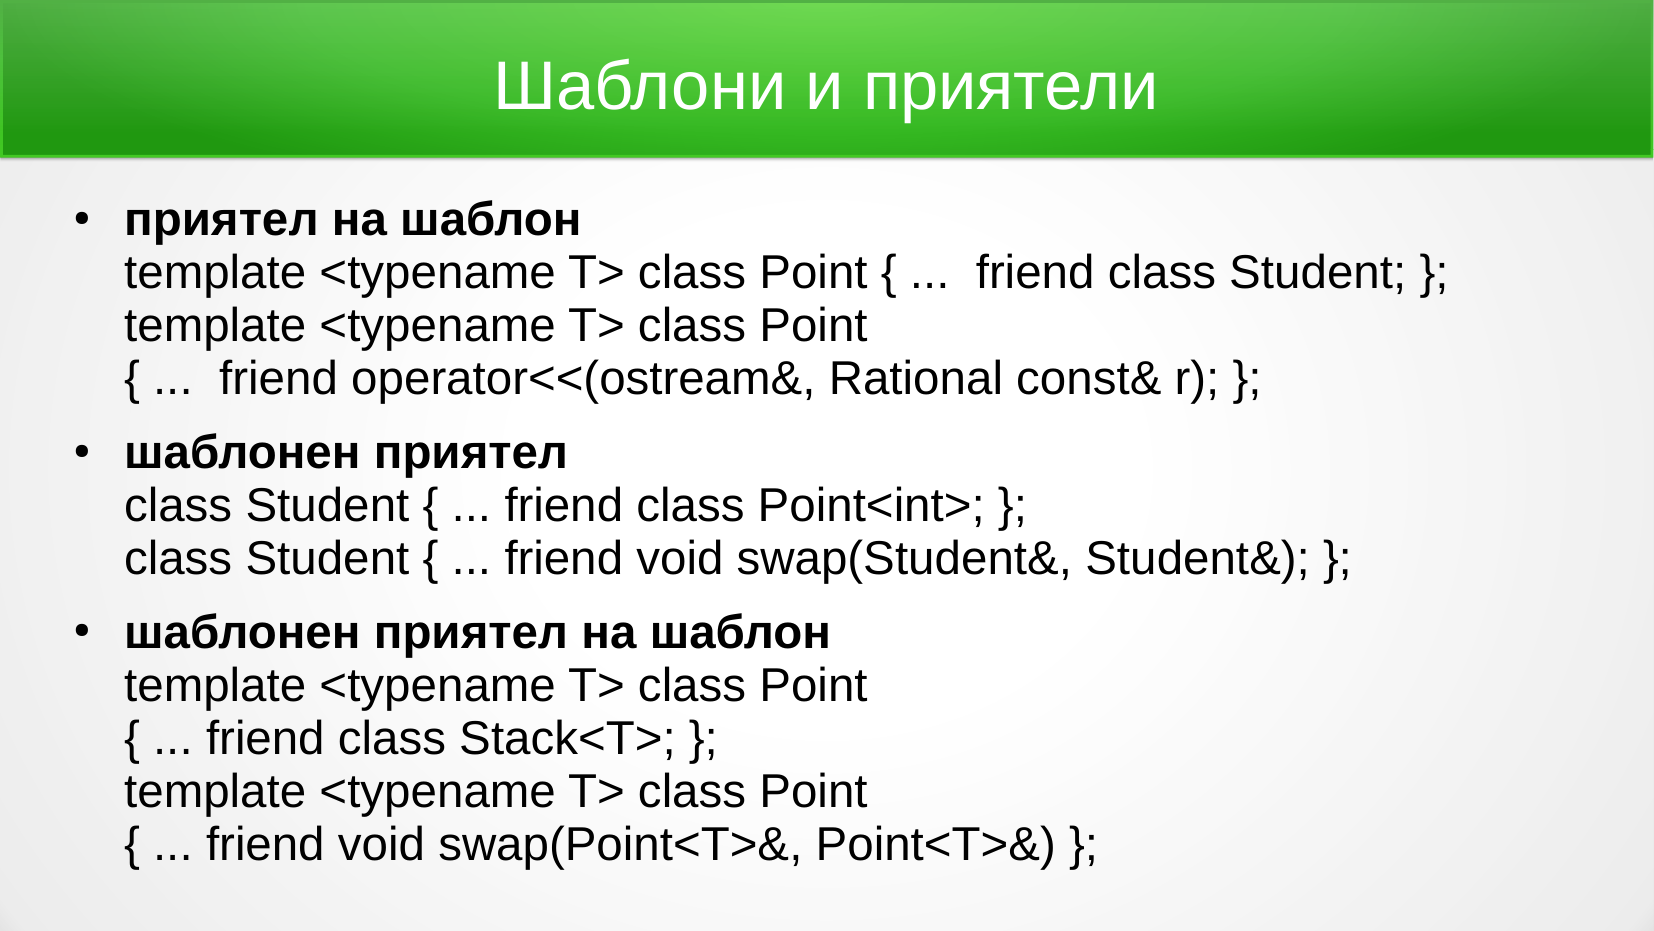

# Шаблони и приятели
приятел на шаблон
template <typename T> class Point { ... friend class Student; };
template <typename T> class Point
{ ... friend operator<<(ostream&, Rational const& r); };
шаблонен приятел
class Student { ... friend class Point<int>; };
class Student { ... friend void swap(Student&, Student&); };
шаблонен приятел на шаблон
template <typename T> class Point
{ ... friend class Stack<T>; };
template <typename T> class Point
{ ... friend void swap(Point<T>&, Point<T>&) };